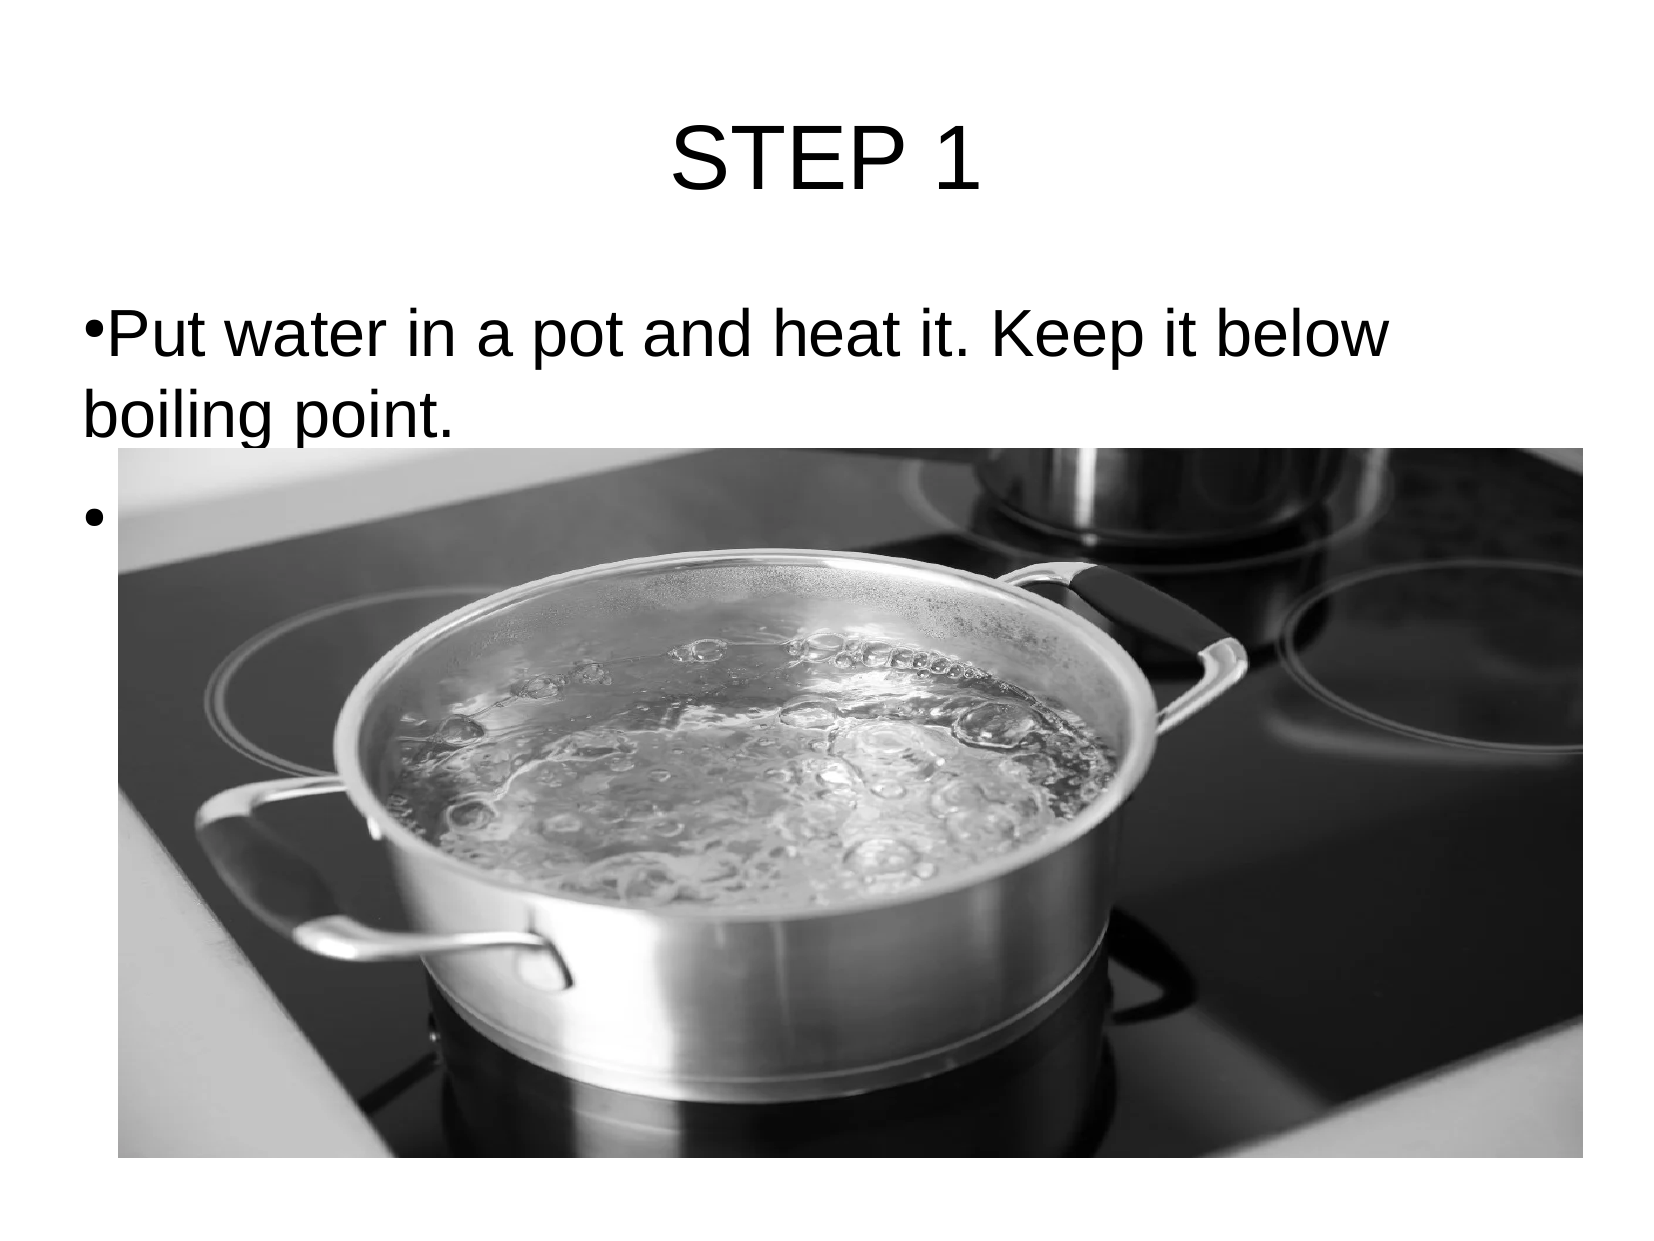

# STEP 1
Put water in a pot and heat it. Keep it below boiling point.